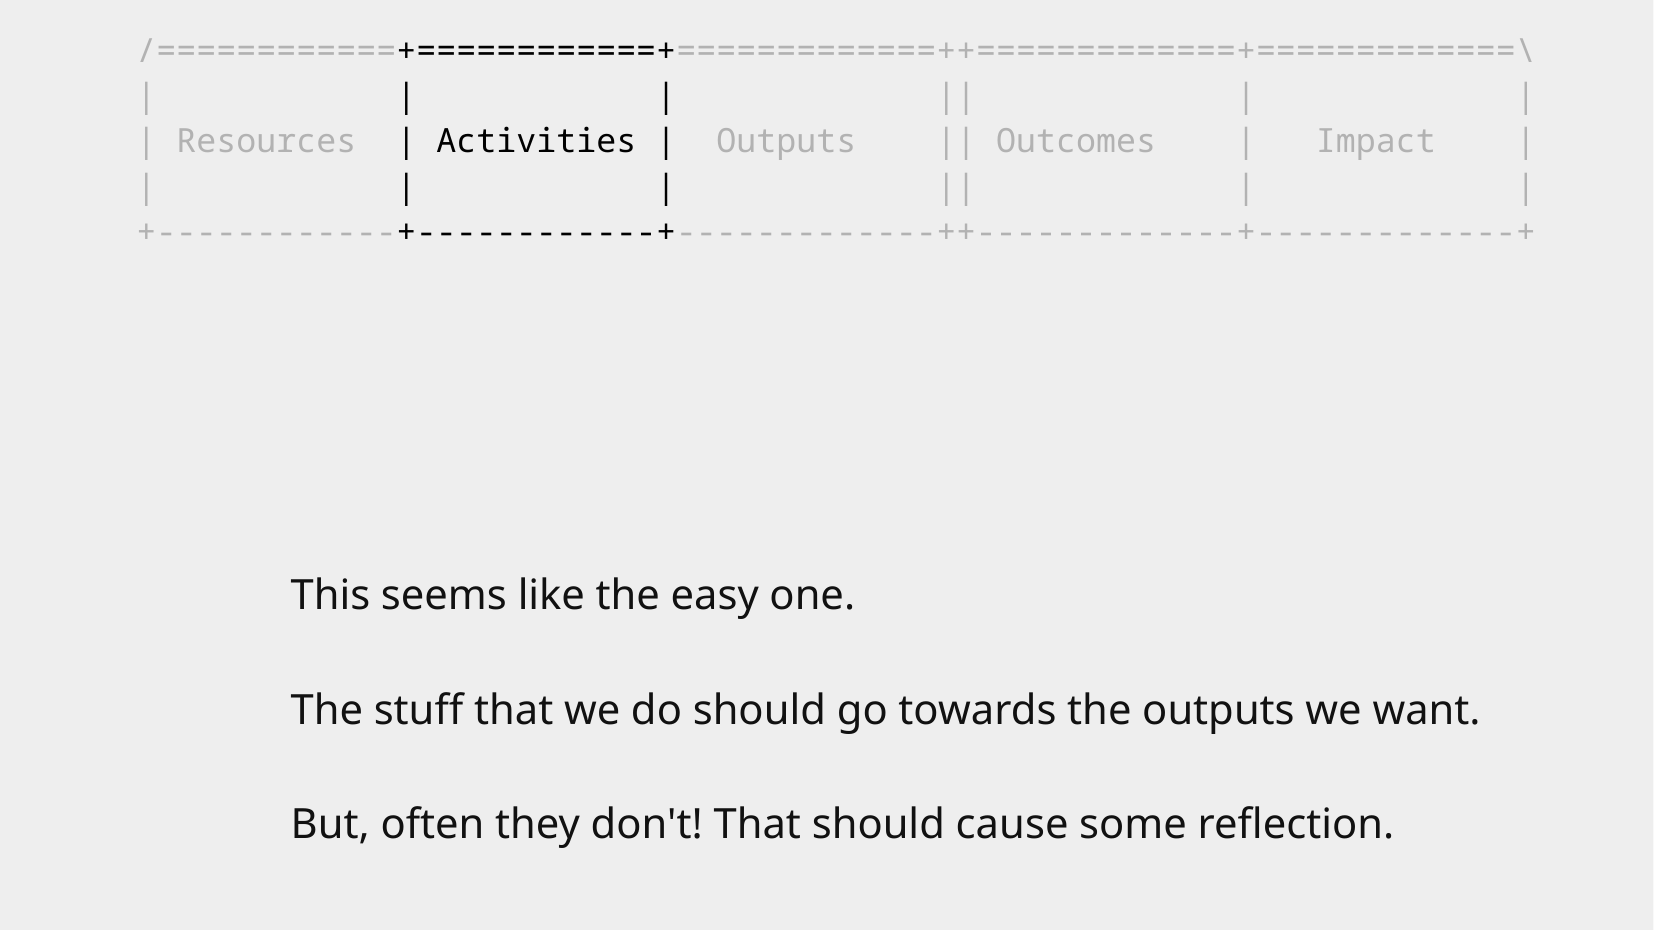

# /============+============+=============++=============+=============\
 | | | || | |
 | Resources | Activities | Outputs || Outcomes | Impact |
 | | | || | |
 +------------+------------+-------------++-------------+-------------+
This seems like the easy one.
The stuff that we do should go towards the outputs we want.
But, often they don't! That should cause some reflection.